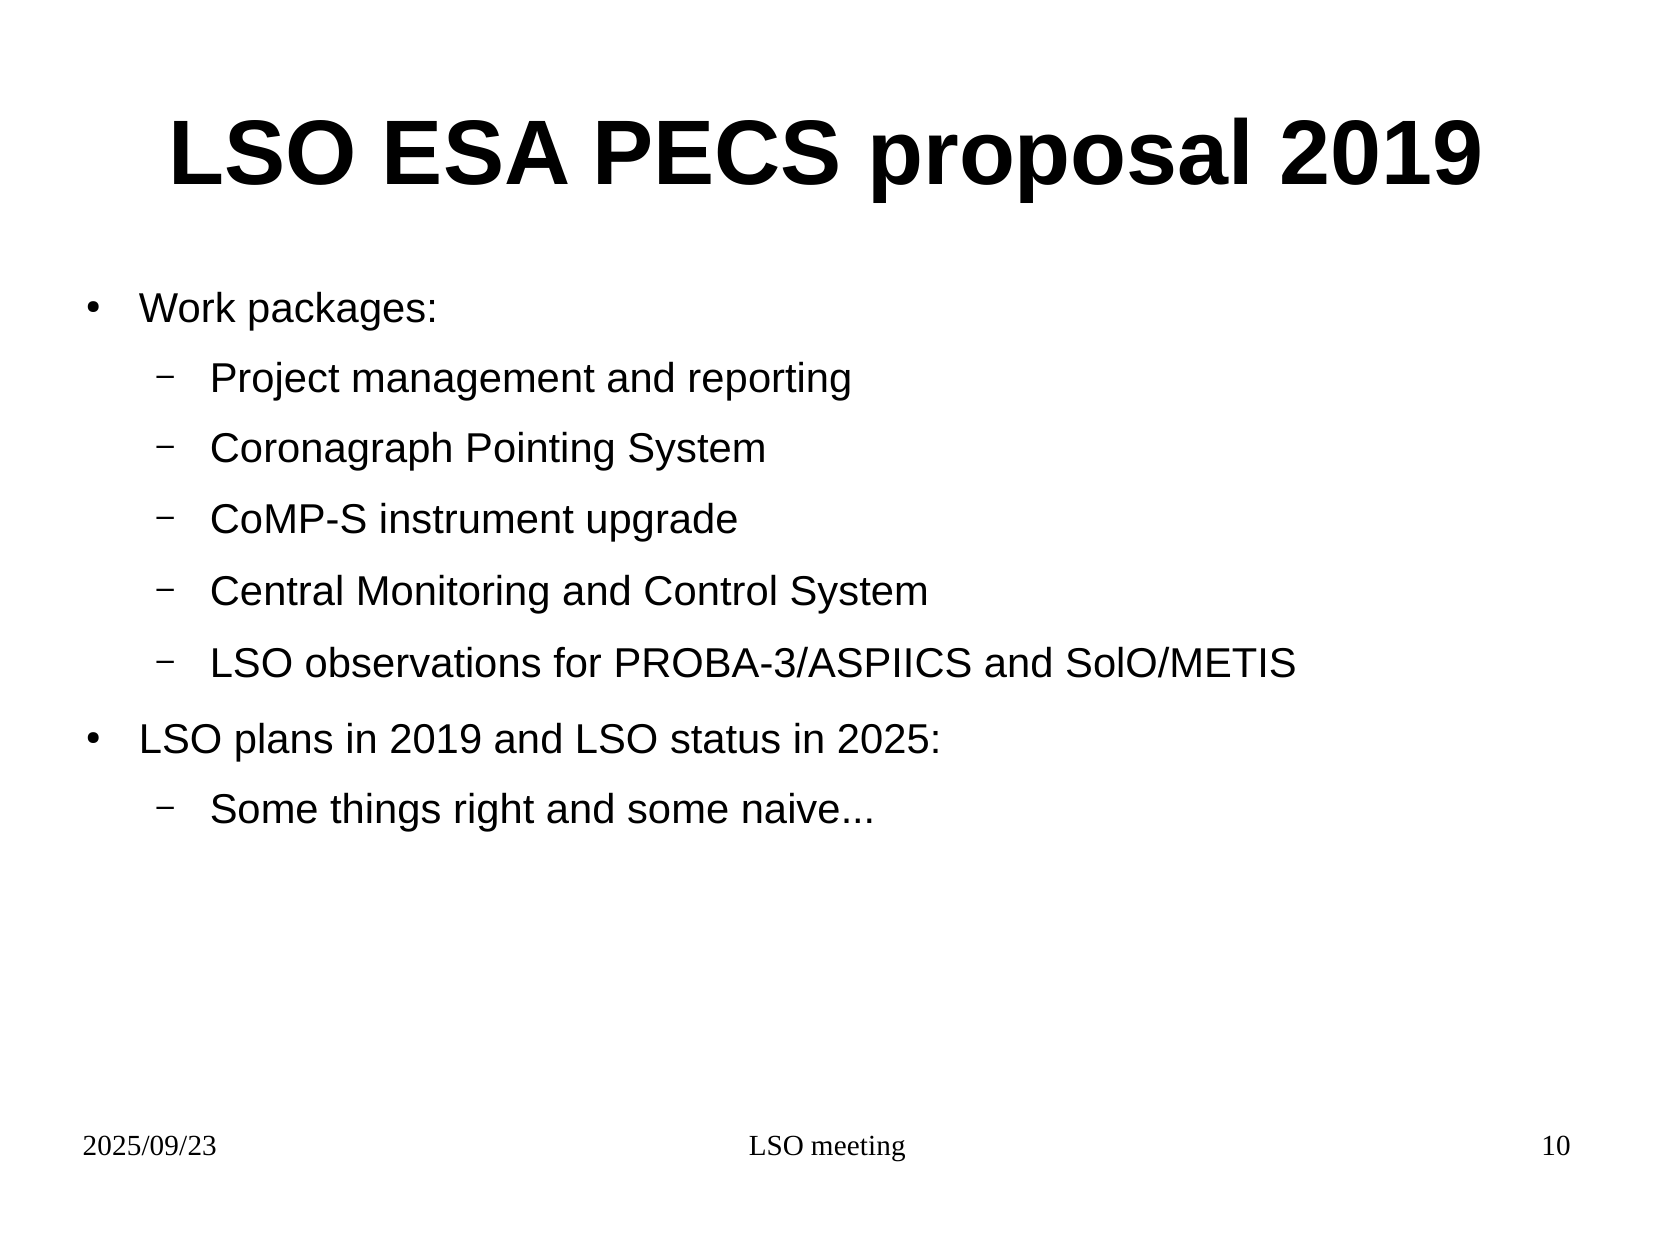

# LSO ESA PECS proposal 2019
Work packages:
Project management and reporting
Coronagraph Pointing System
CoMP-S instrument upgrade
Central Monitoring and Control System
LSO observations for PROBA-3/ASPIICS and SolO/METIS
LSO plans in 2019 and LSO status in 2025:
Some things right and some naive...
2025/09/23
LSO meeting
10